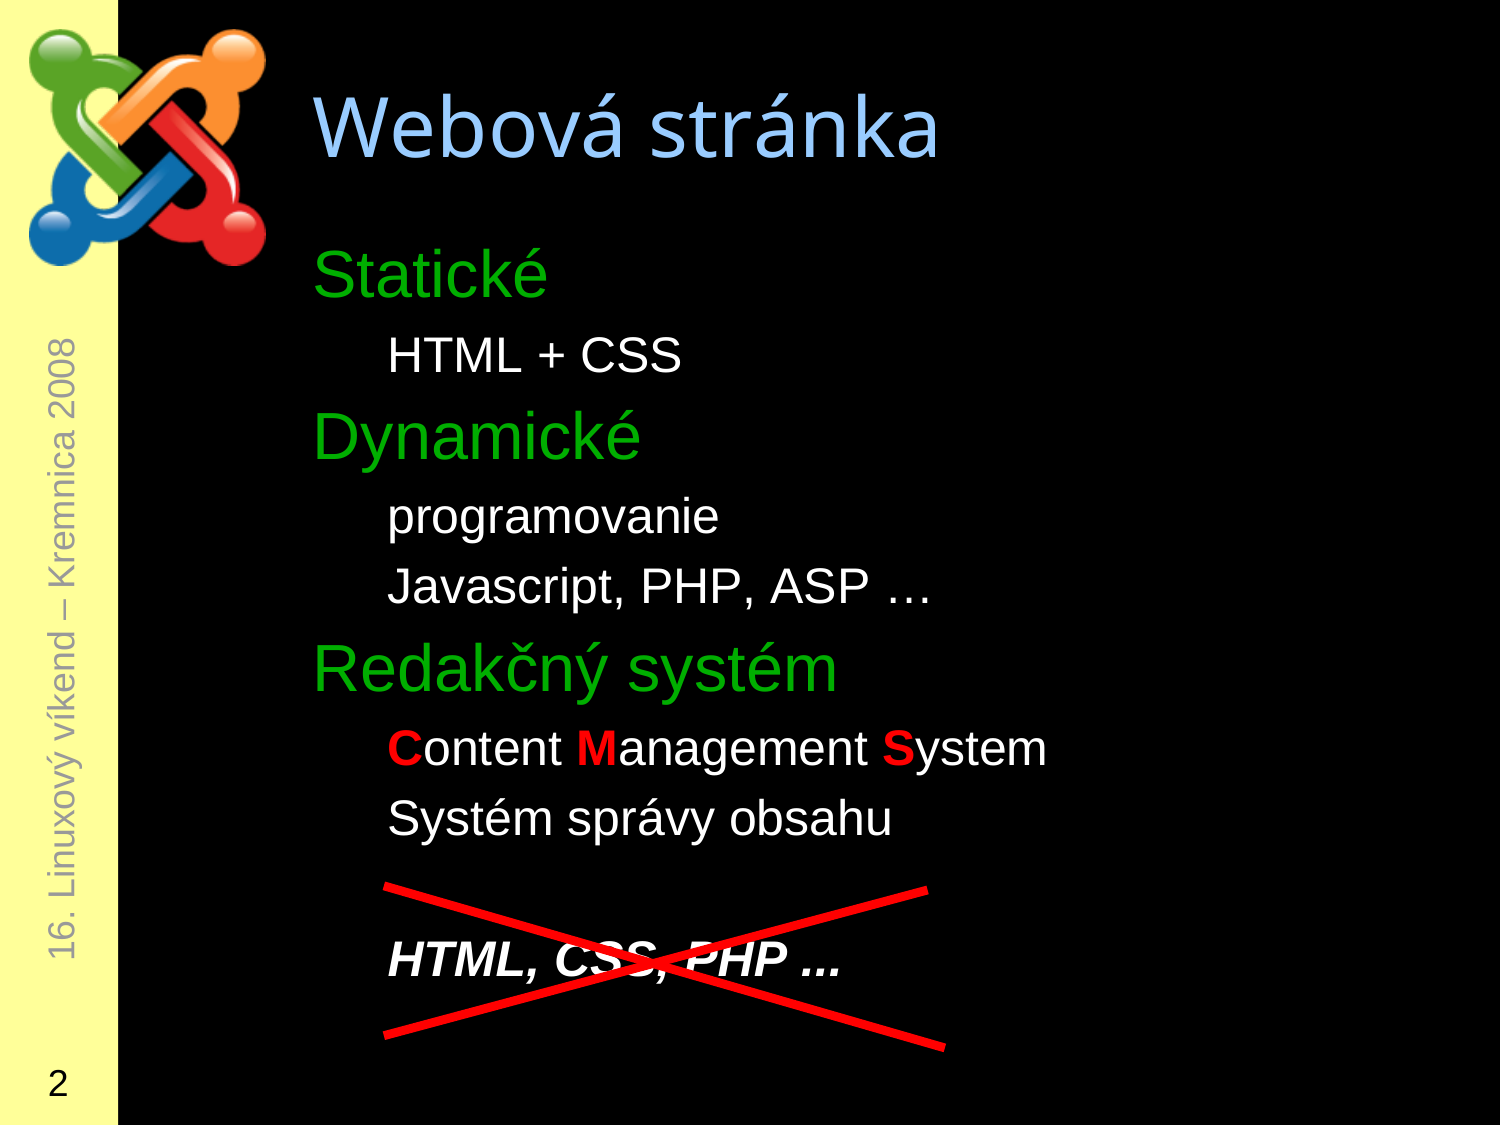

# Webová stránka
Statické
HTML + CSS
Dynamické
programovanie
Javascript, PHP, ASP …
Redakčný systém
Content Management System
Systém správy obsahu
HTML, CSS, PHP ...